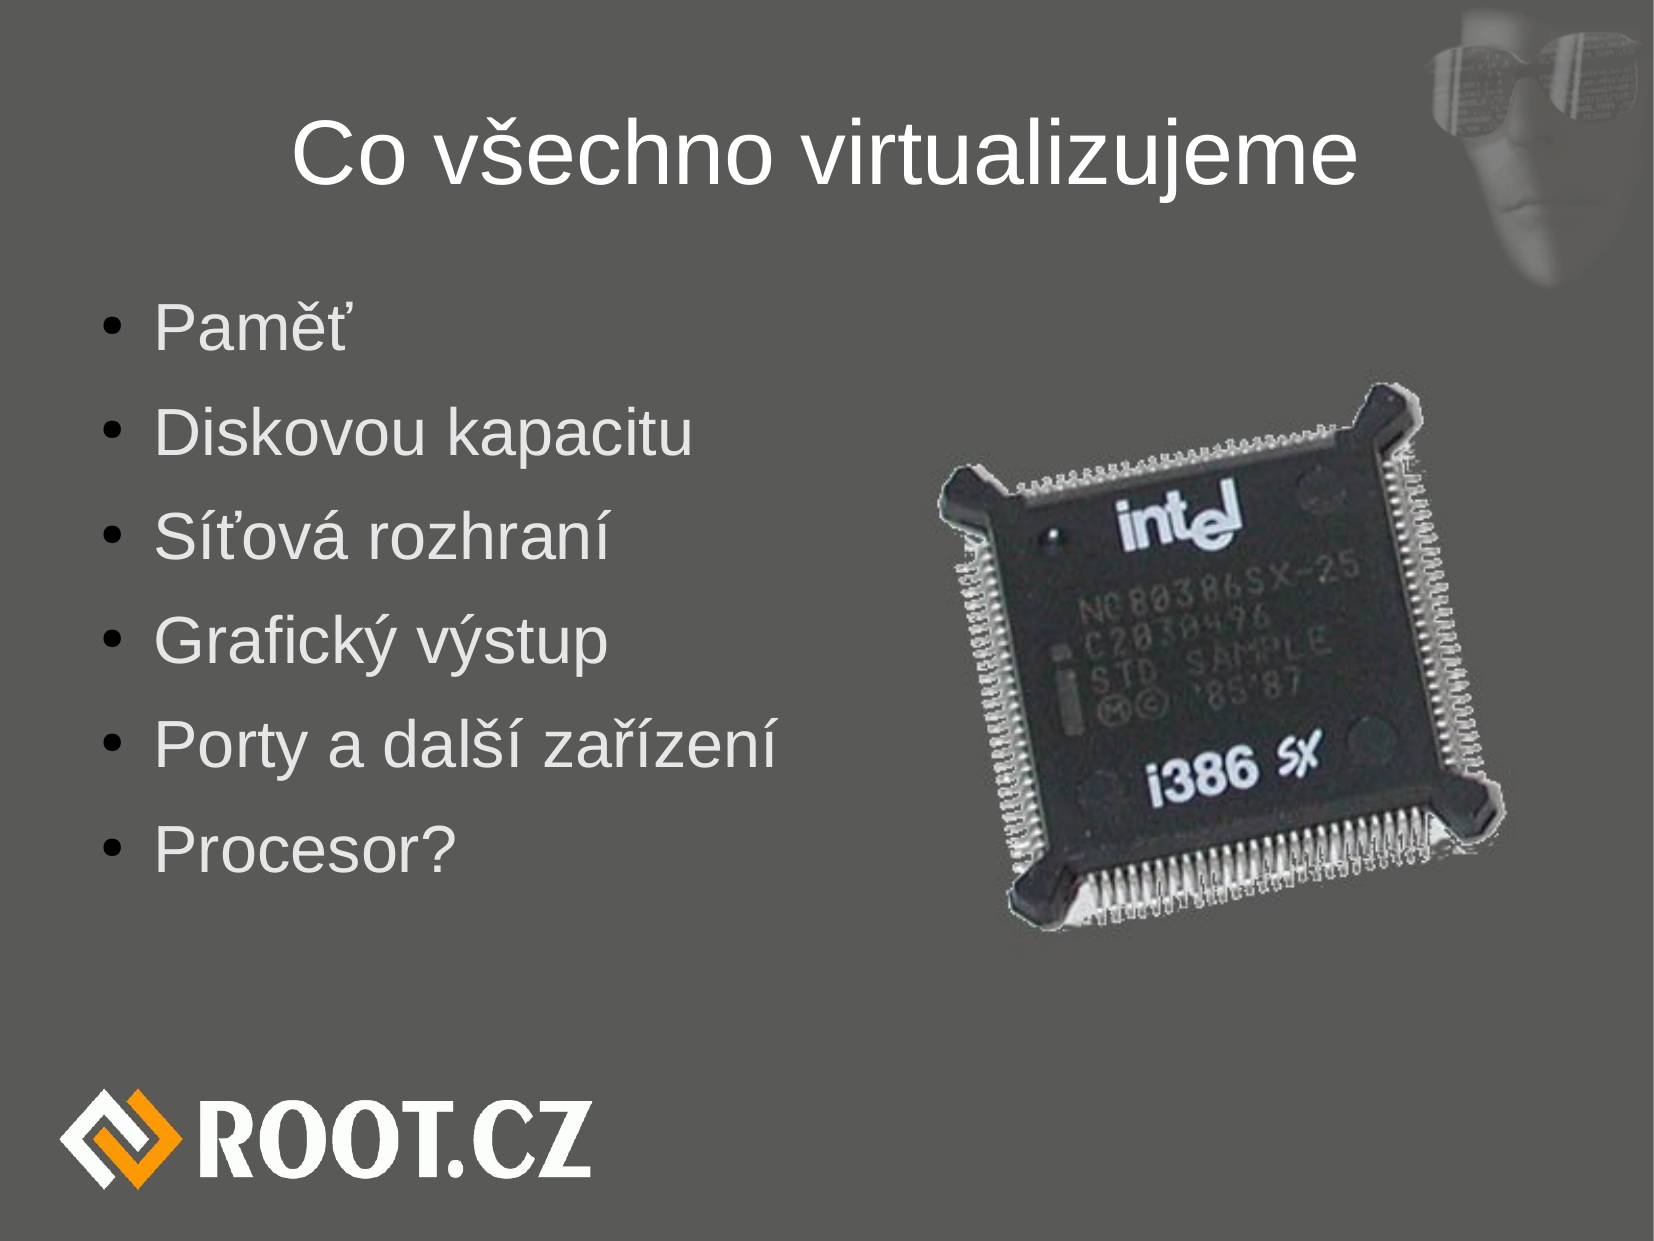

# Co všechno virtualizujeme
Paměť
Diskovou kapacitu
Síťová rozhraní
Grafický výstup
Porty a další zařízení
Procesor?